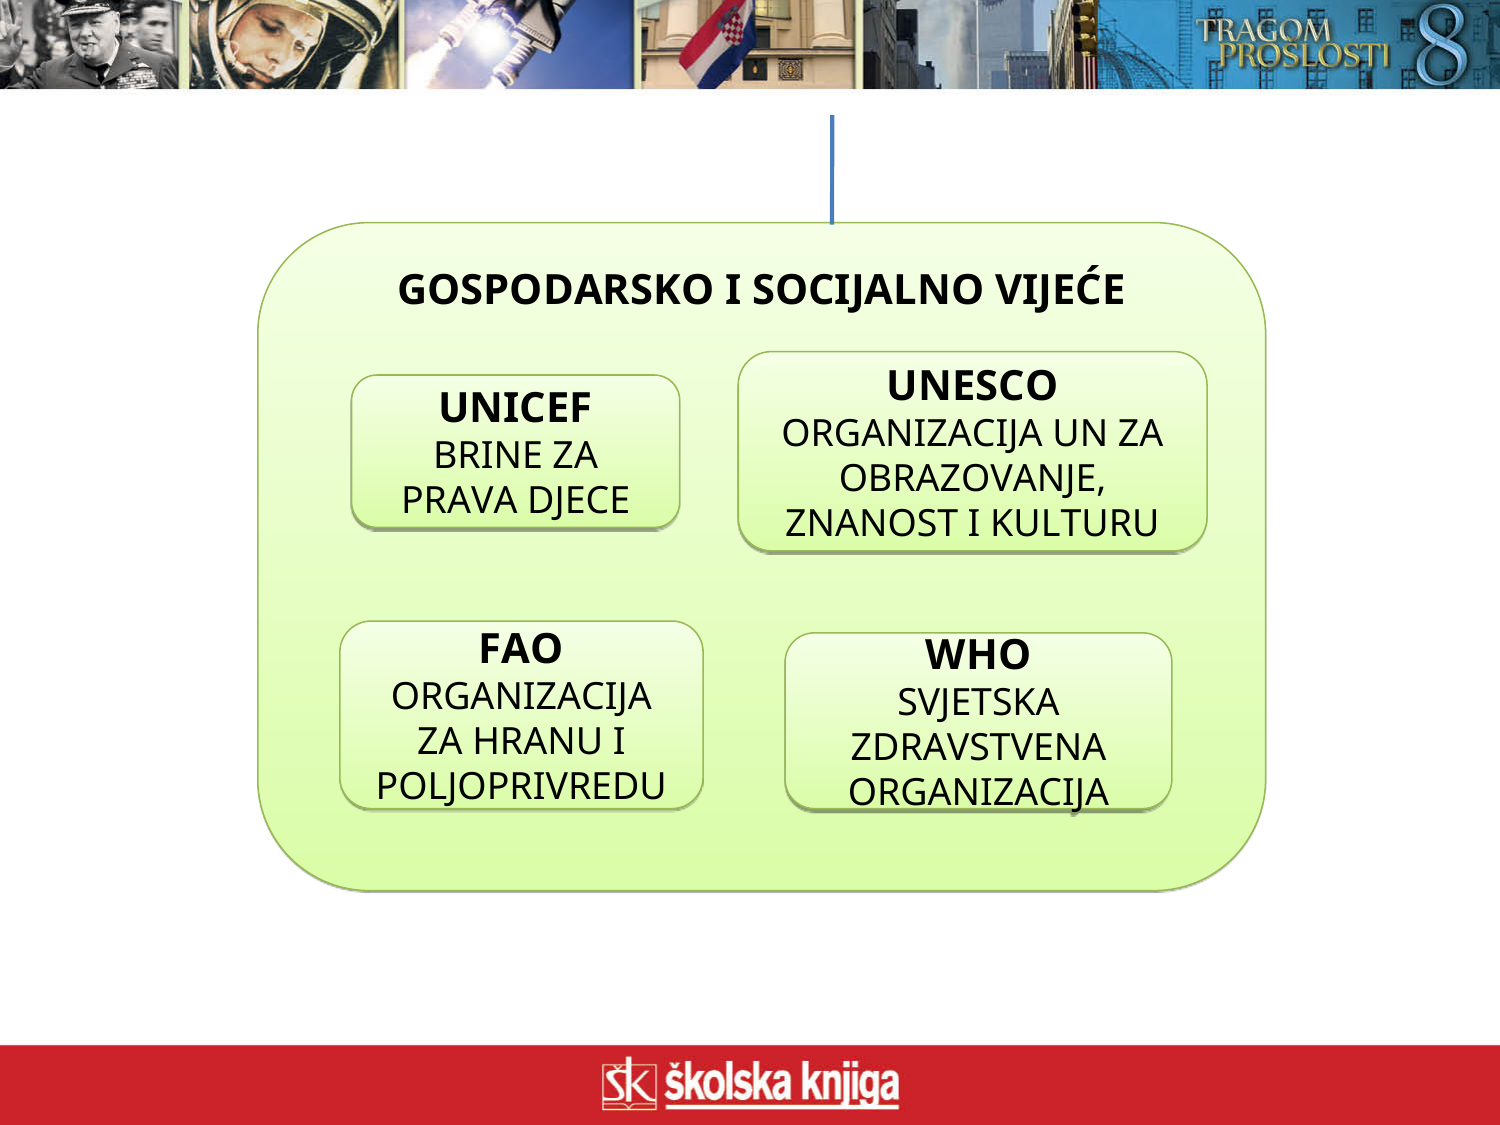

GOSPODARSKO I SOCIJALNO VIJEĆE
UNESCO
ORGANIZACIJA UN ZA OBRAZOVANJE, ZNANOST I KULTURU
UNICEF
BRINE ZA PRAVA DJECE
FAO
ORGANIZACIJA ZA HRANU I POLJOPRIVREDU
WHO
SVJETSKA ZDRAVSTVENA ORGANIZACIJA